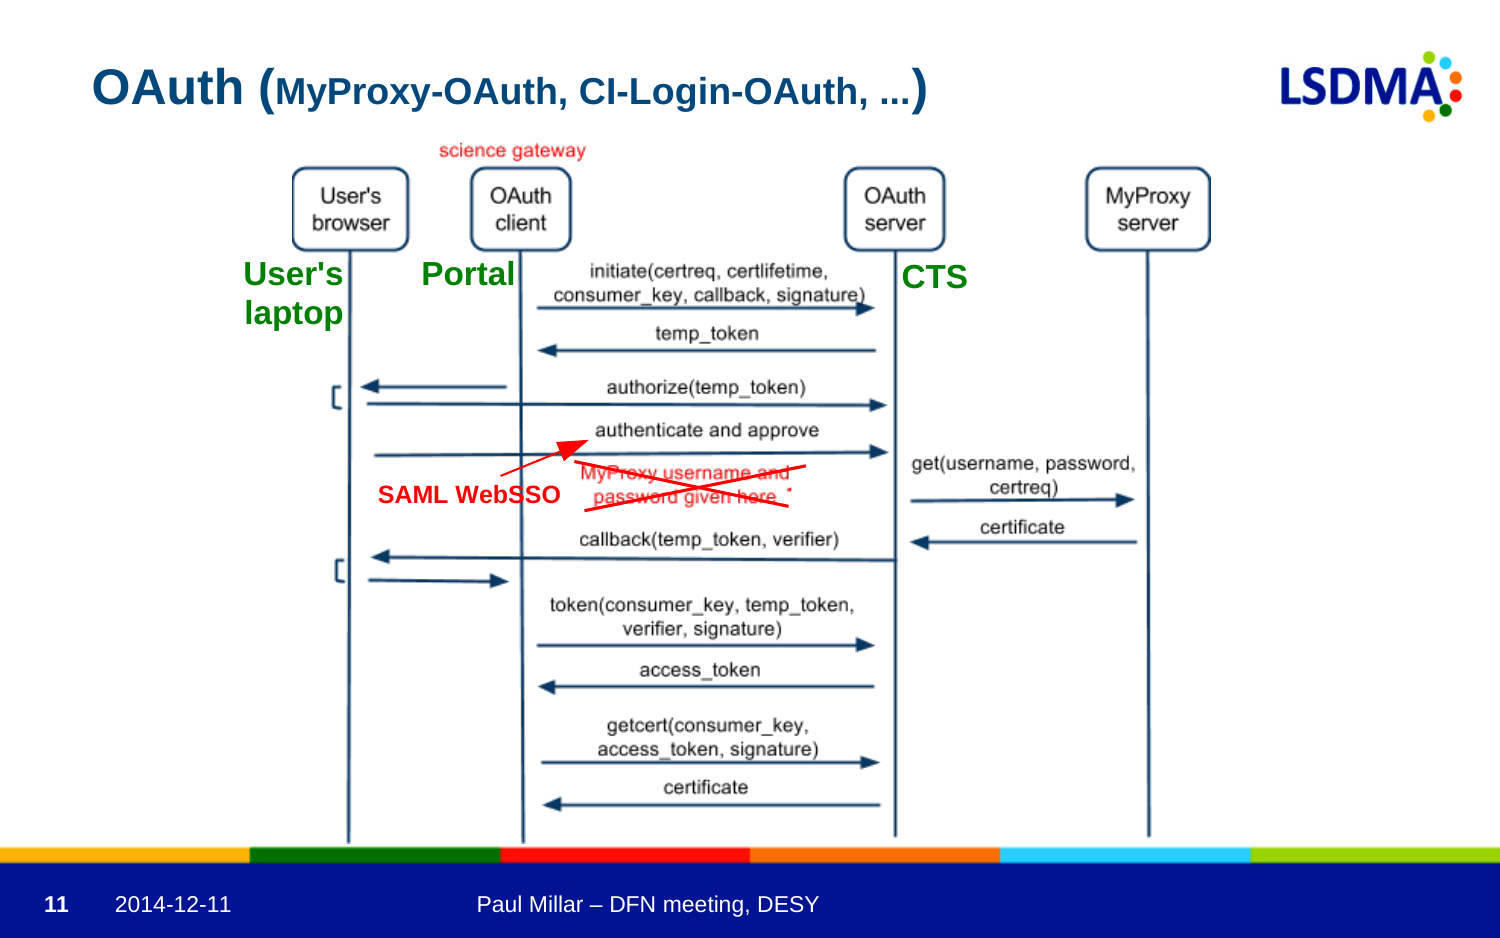

# OAuth (MyProxy-OAuth, CI-Login-OAuth, ...)
User's
laptop
Portal
CTS
SAML WebSSO